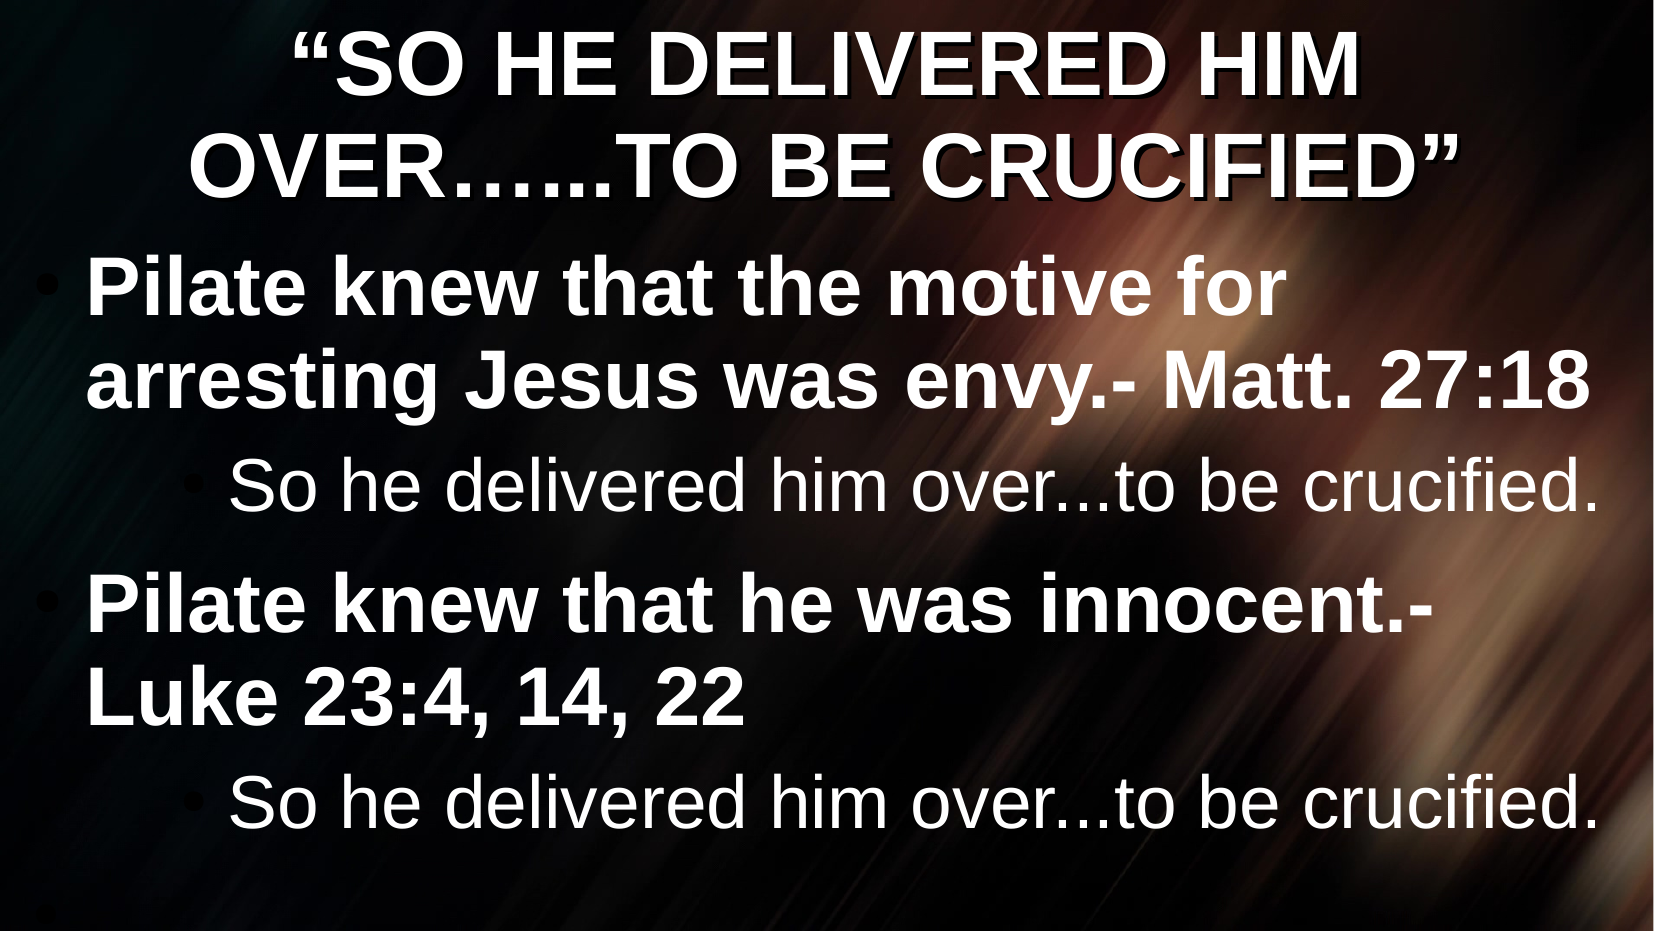

# “SO HE DELIVERED HIM OVER…...TO BE CRUCIFIED”
Pilate knew that the motive for arresting Jesus was envy.- Matt. 27:18
So he delivered him over...to be crucified.
Pilate knew that he was innocent.- Luke 23:4, 14, 22
So he delivered him over...to be crucified.